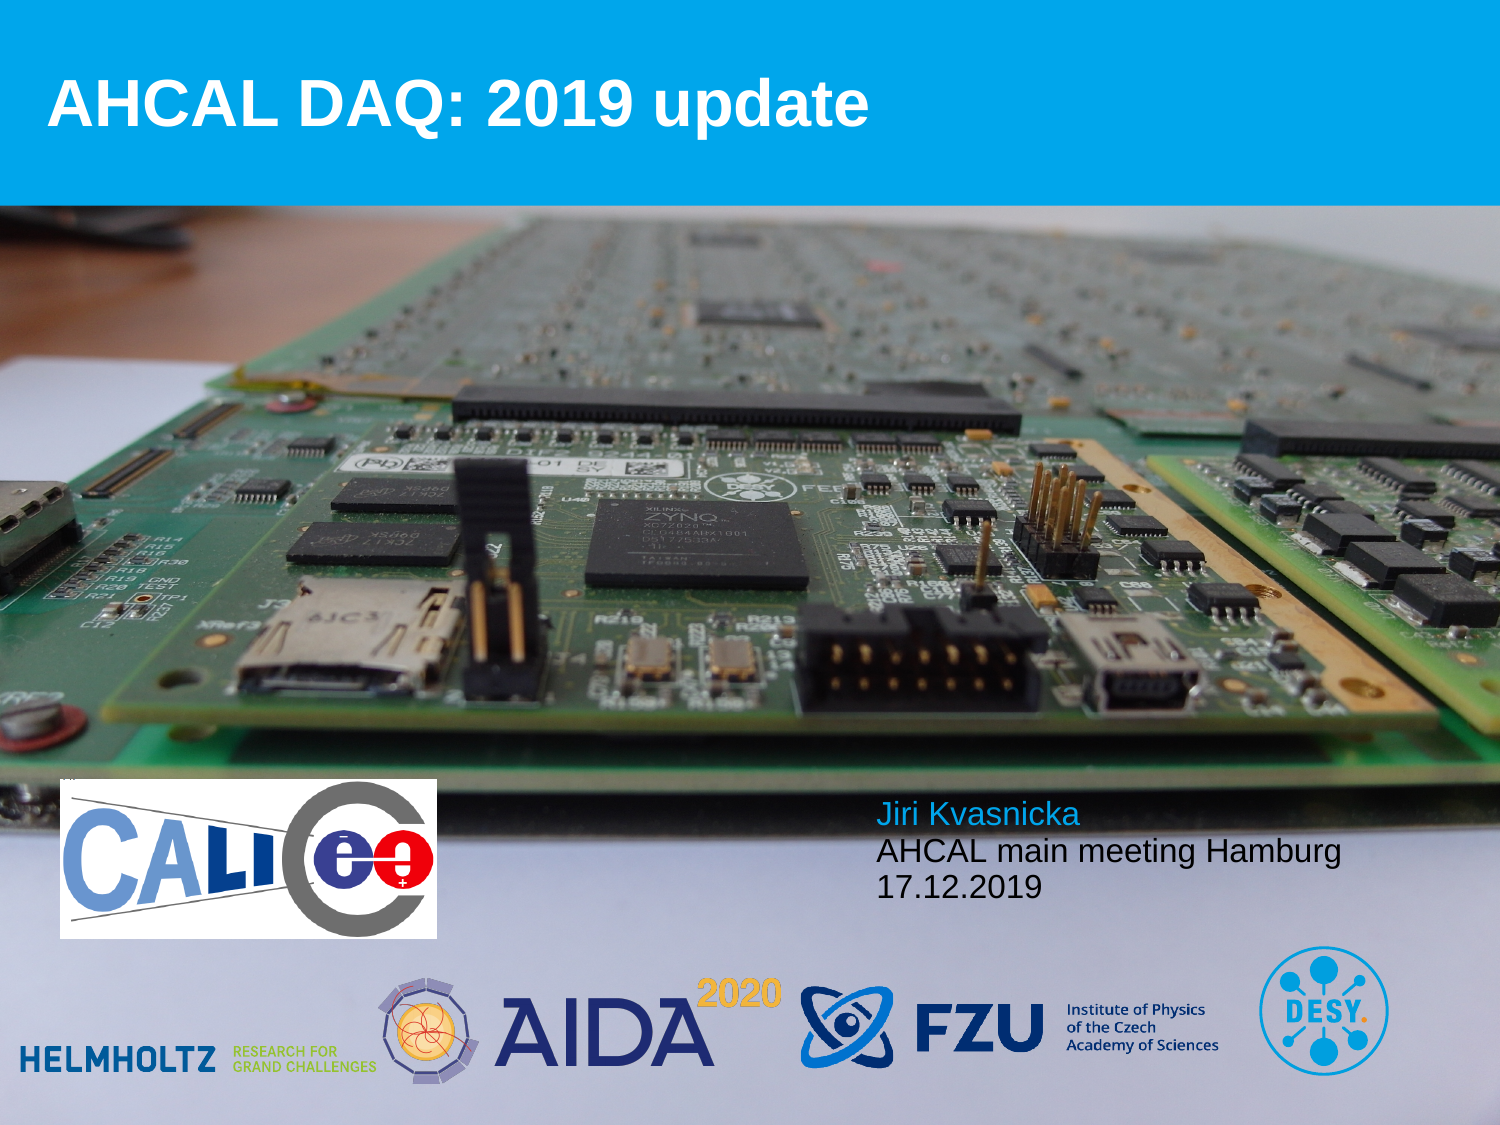

# AHCAL DAQ: 2019 update
Jiri Kvasnicka
AHCAL main meeting Hamburg
17.12.2019